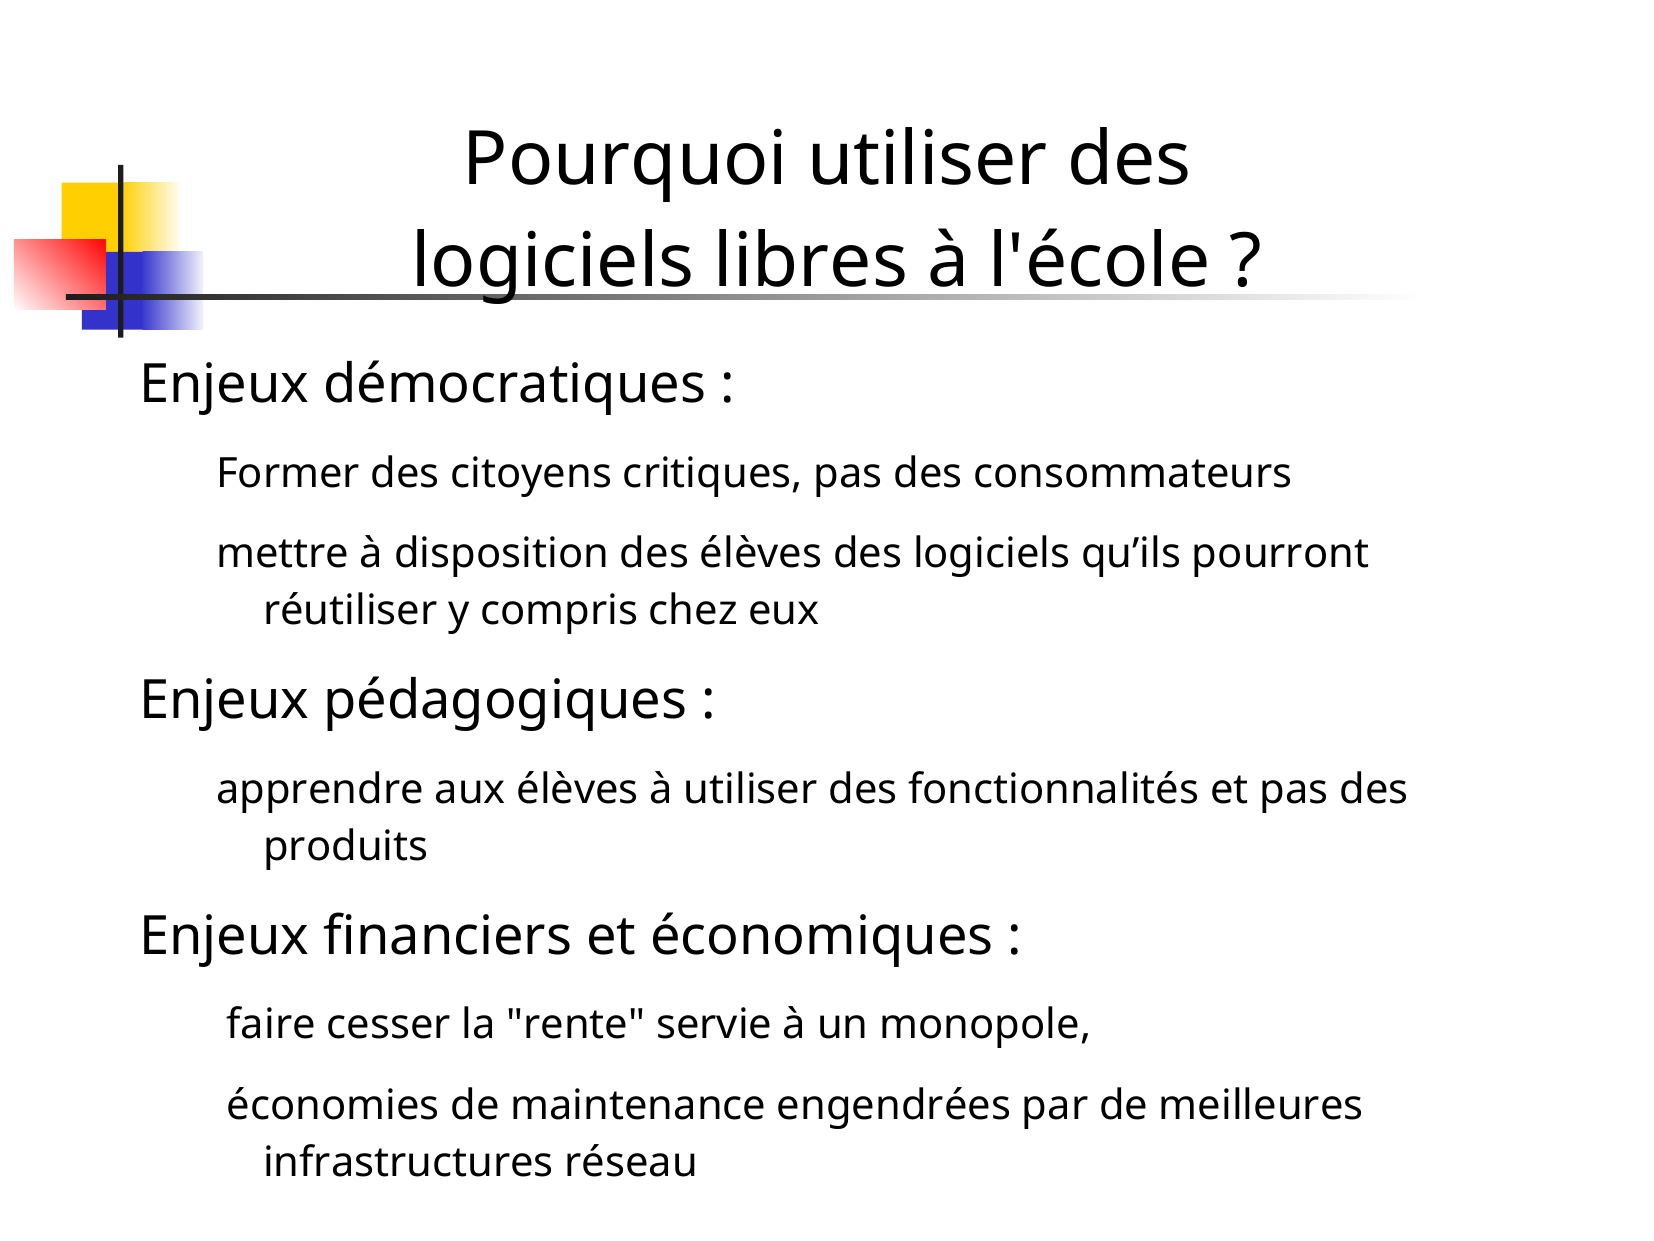

# Pourquoi utiliser des logiciels libres à l'école ?
Enjeux démocratiques :
Former des citoyens critiques, pas des consommateurs
mettre à disposition des élèves des logiciels qu’ils pourront réutiliser y compris chez eux
Enjeux pédagogiques :
apprendre aux élèves à utiliser des fonctionnalités et pas des produits
Enjeux financiers et économiques :
 faire cesser la "rente" servie à un monopole,
 économies de maintenance engendrées par de meilleures infrastructures réseau